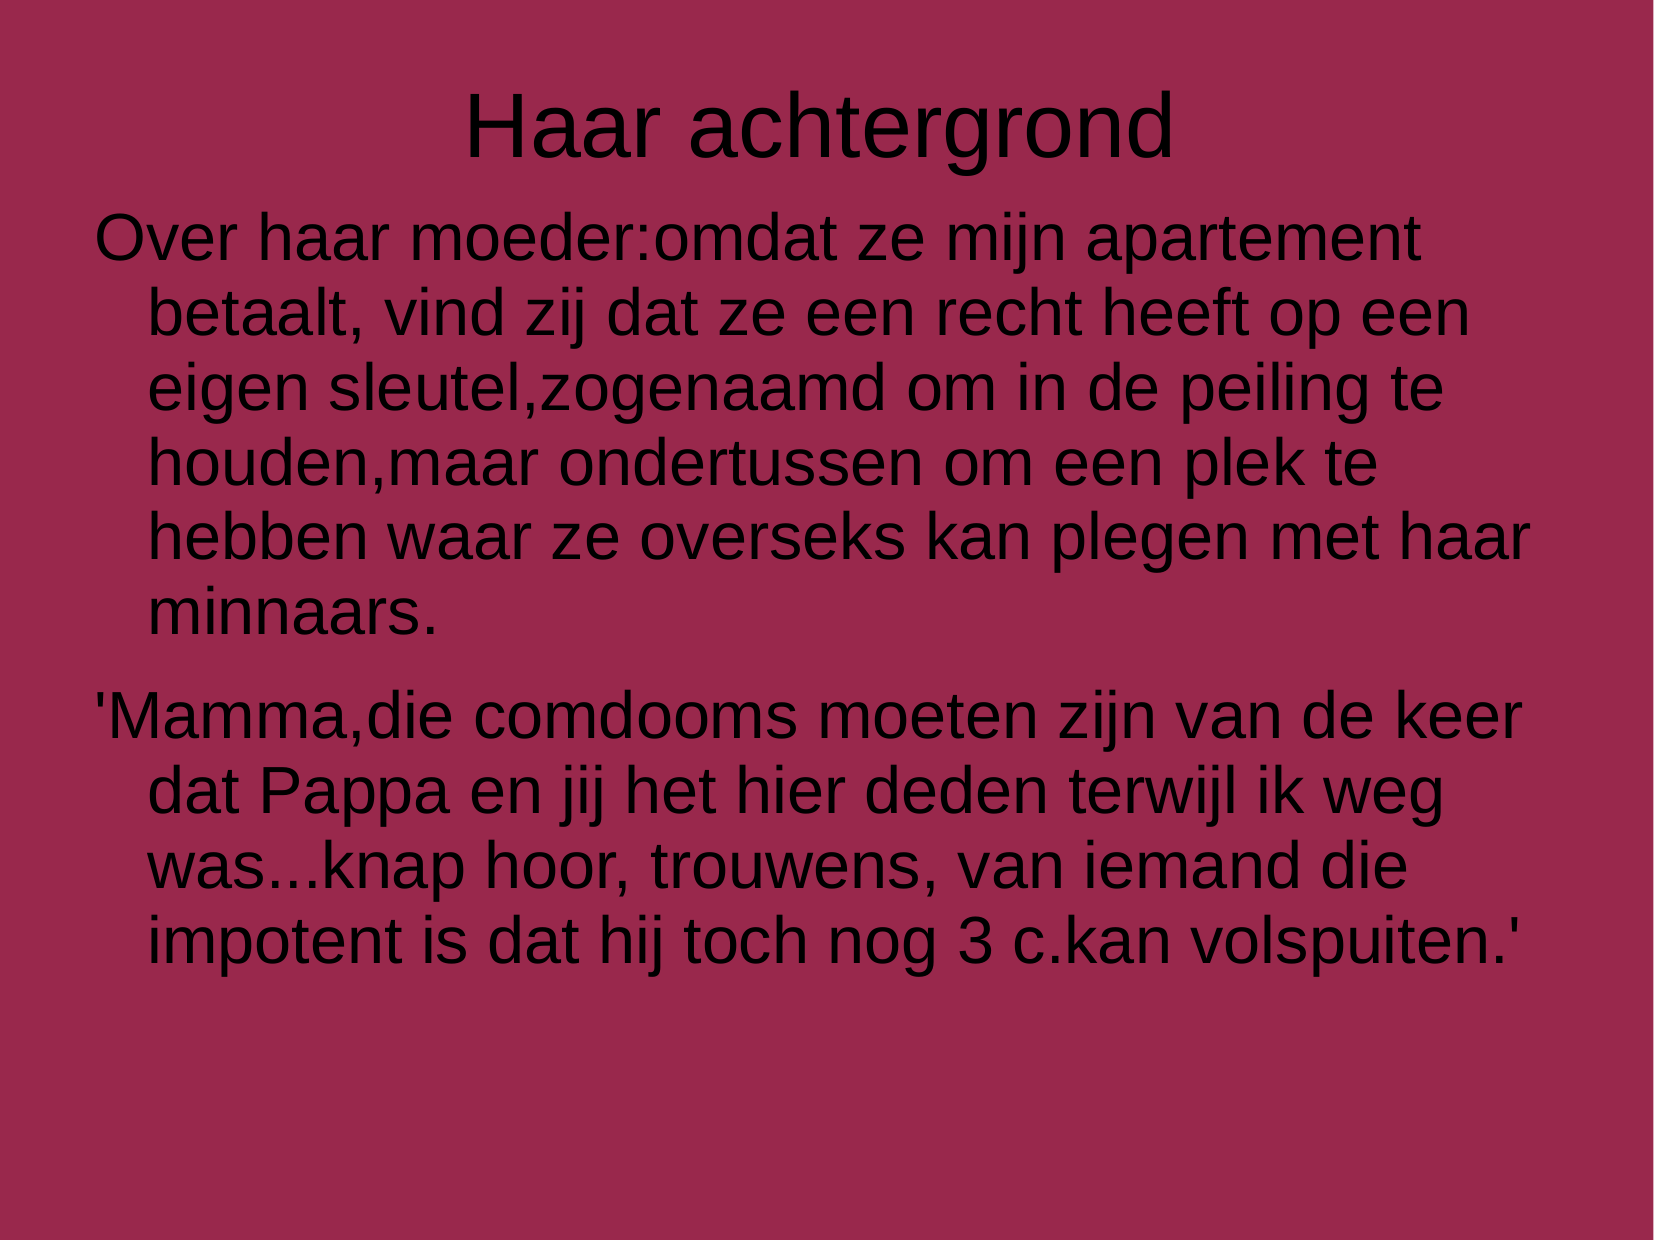

# Haar achtergrond
Over haar moeder:omdat ze mijn apartement betaalt, vind zij dat ze een recht heeft op een eigen sleutel,zogenaamd om in de peiling te houden,maar ondertussen om een plek te hebben waar ze overseks kan plegen met haar minnaars.
'Mamma,die comdooms moeten zijn van de keer dat Pappa en jij het hier deden terwijl ik weg was...knap hoor, trouwens, van iemand die impotent is dat hij toch nog 3 c.kan volspuiten.'